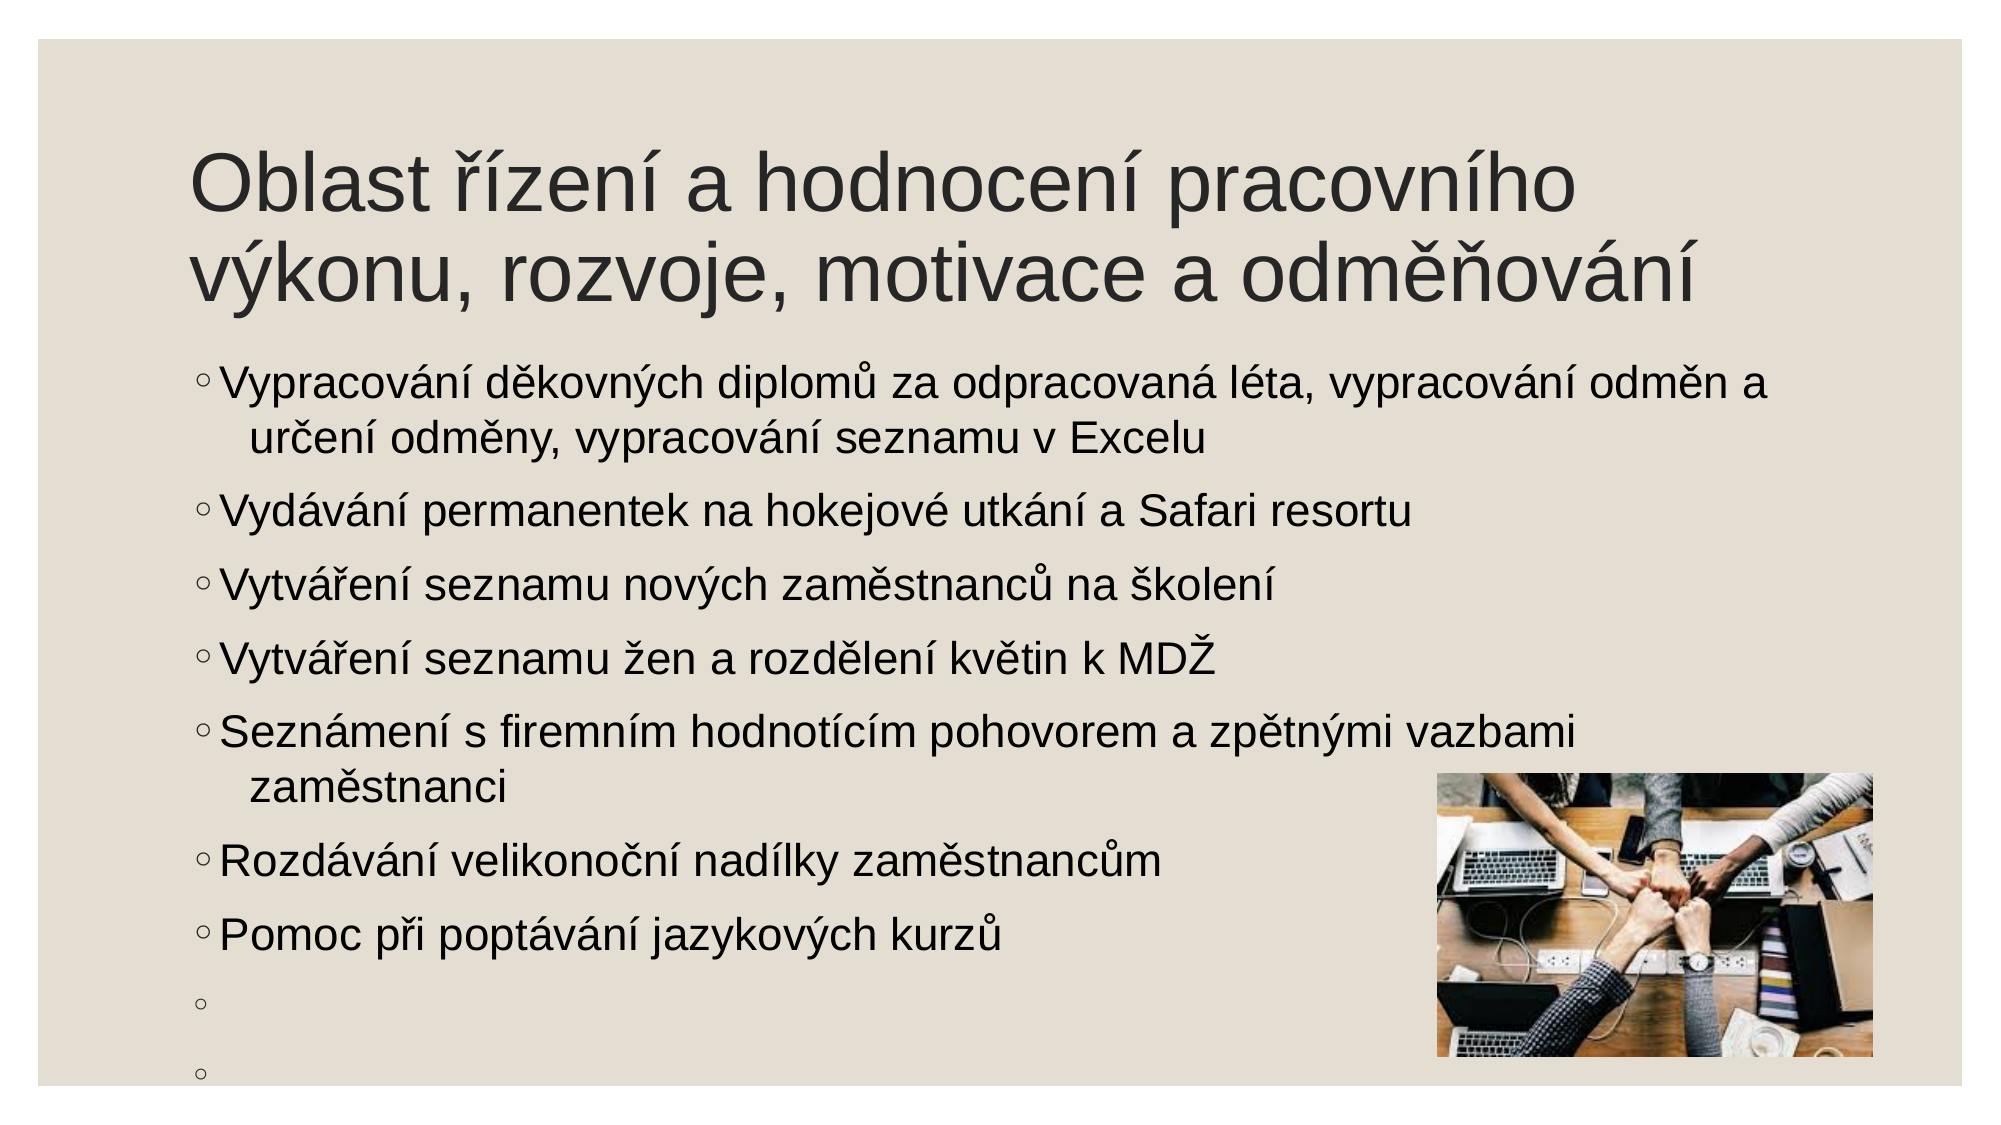

# Oblast řízení a hodnocení pracovního výkonu, rozvoje, motivace a odměňování
Vypracování děkovných diplomů za odpracovaná léta, vypracování odměn a určení odměny, vypracování seznamu v Excelu
Vydávání permanentek na hokejové utkání a Safari resortu
Vytváření seznamu nových zaměstnanců na školení
Vytváření seznamu žen a rozdělení květin k MDŽ
Seznámení s firemním hodnotícím pohovorem a zpětnými vazbami zaměstnanci
Rozdávání velikonoční nadílky zaměstnancům
Pomoc při poptávání jazykových kurzů